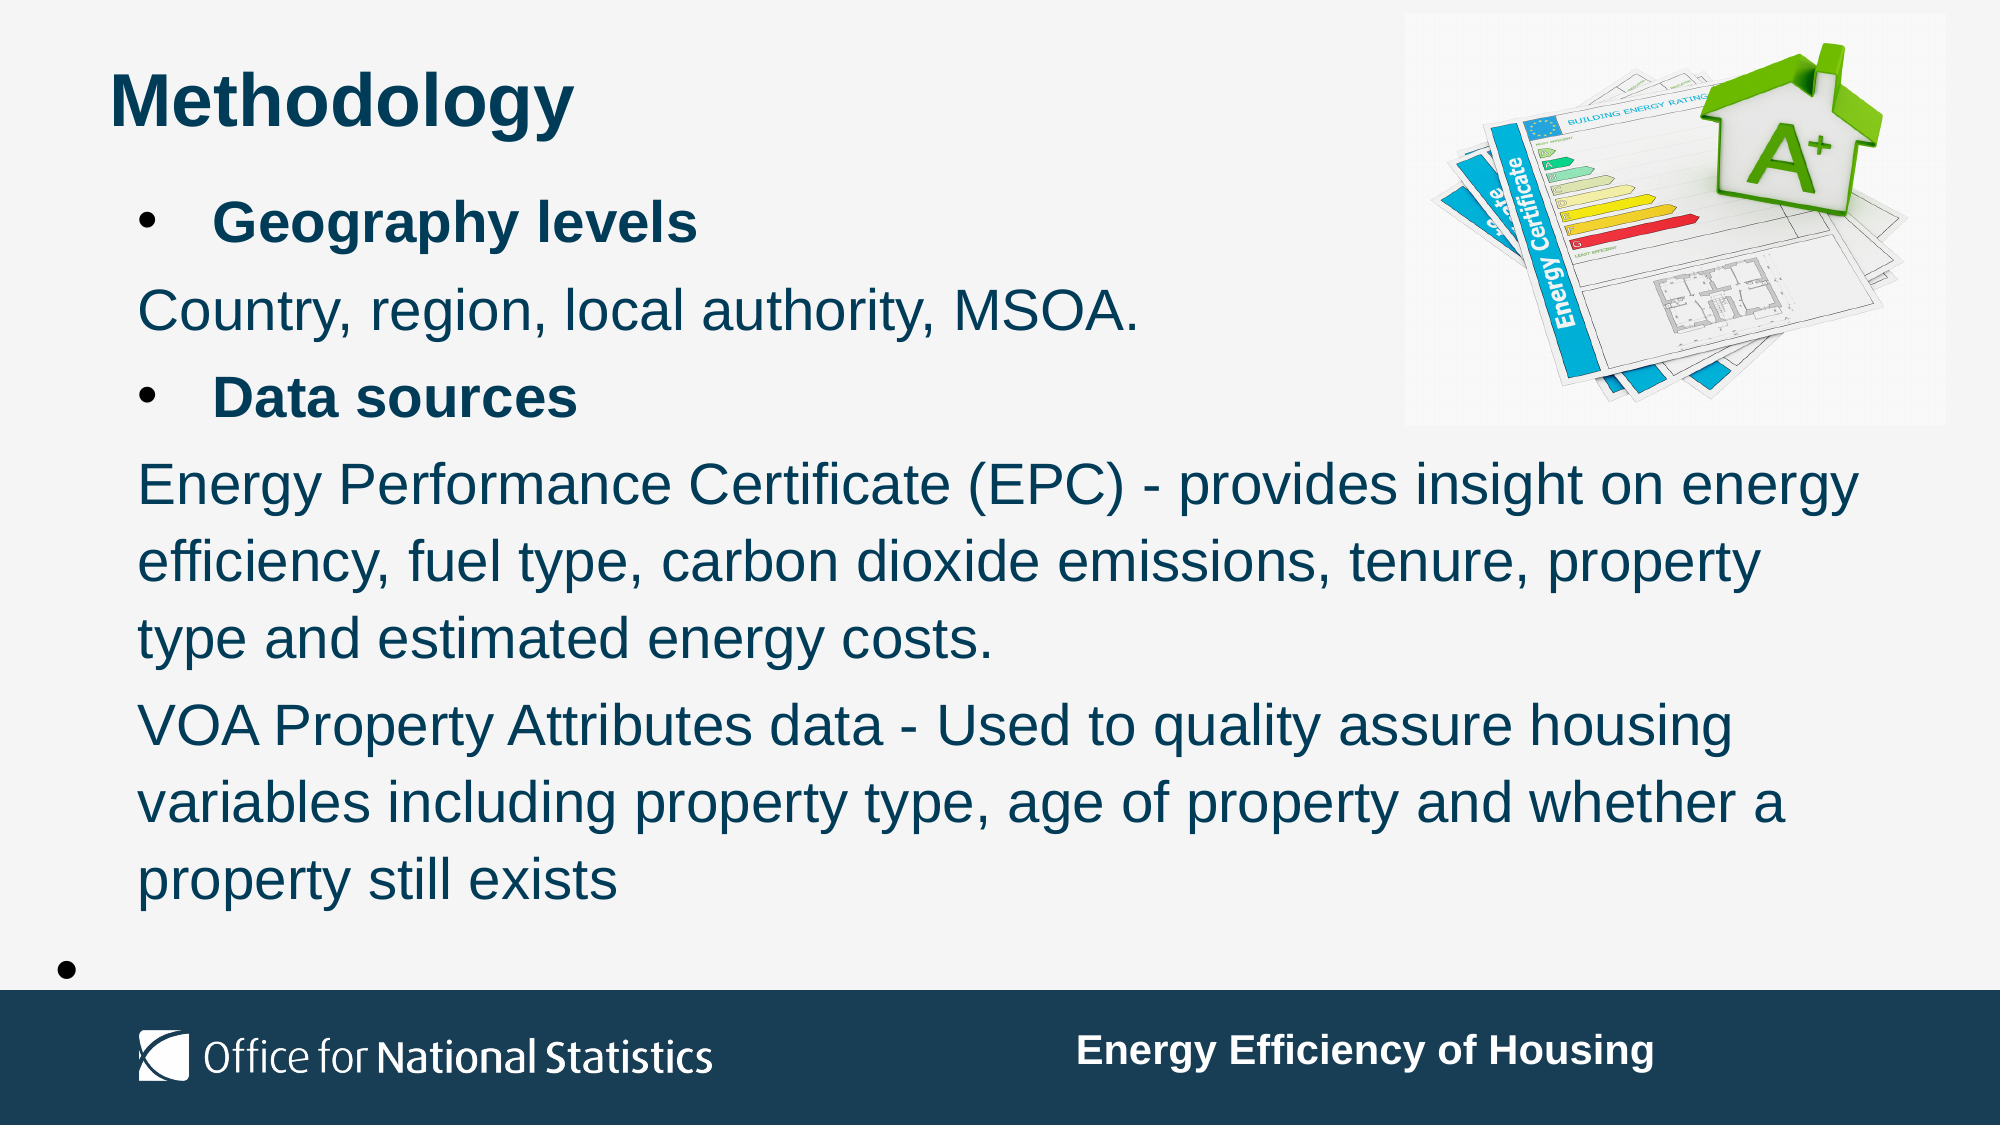

# Methodology
Geography levels
Country, region, local authority, MSOA.
Data sources
Energy Performance Certificate (EPC) - provides insight on energy efficiency, fuel type, carbon dioxide emissions, tenure, property type and estimated energy costs.
VOA Property Attributes data - Used to quality assure housing variables including property type, age of property and whether a property still exists
Energy Efficiency of Housing